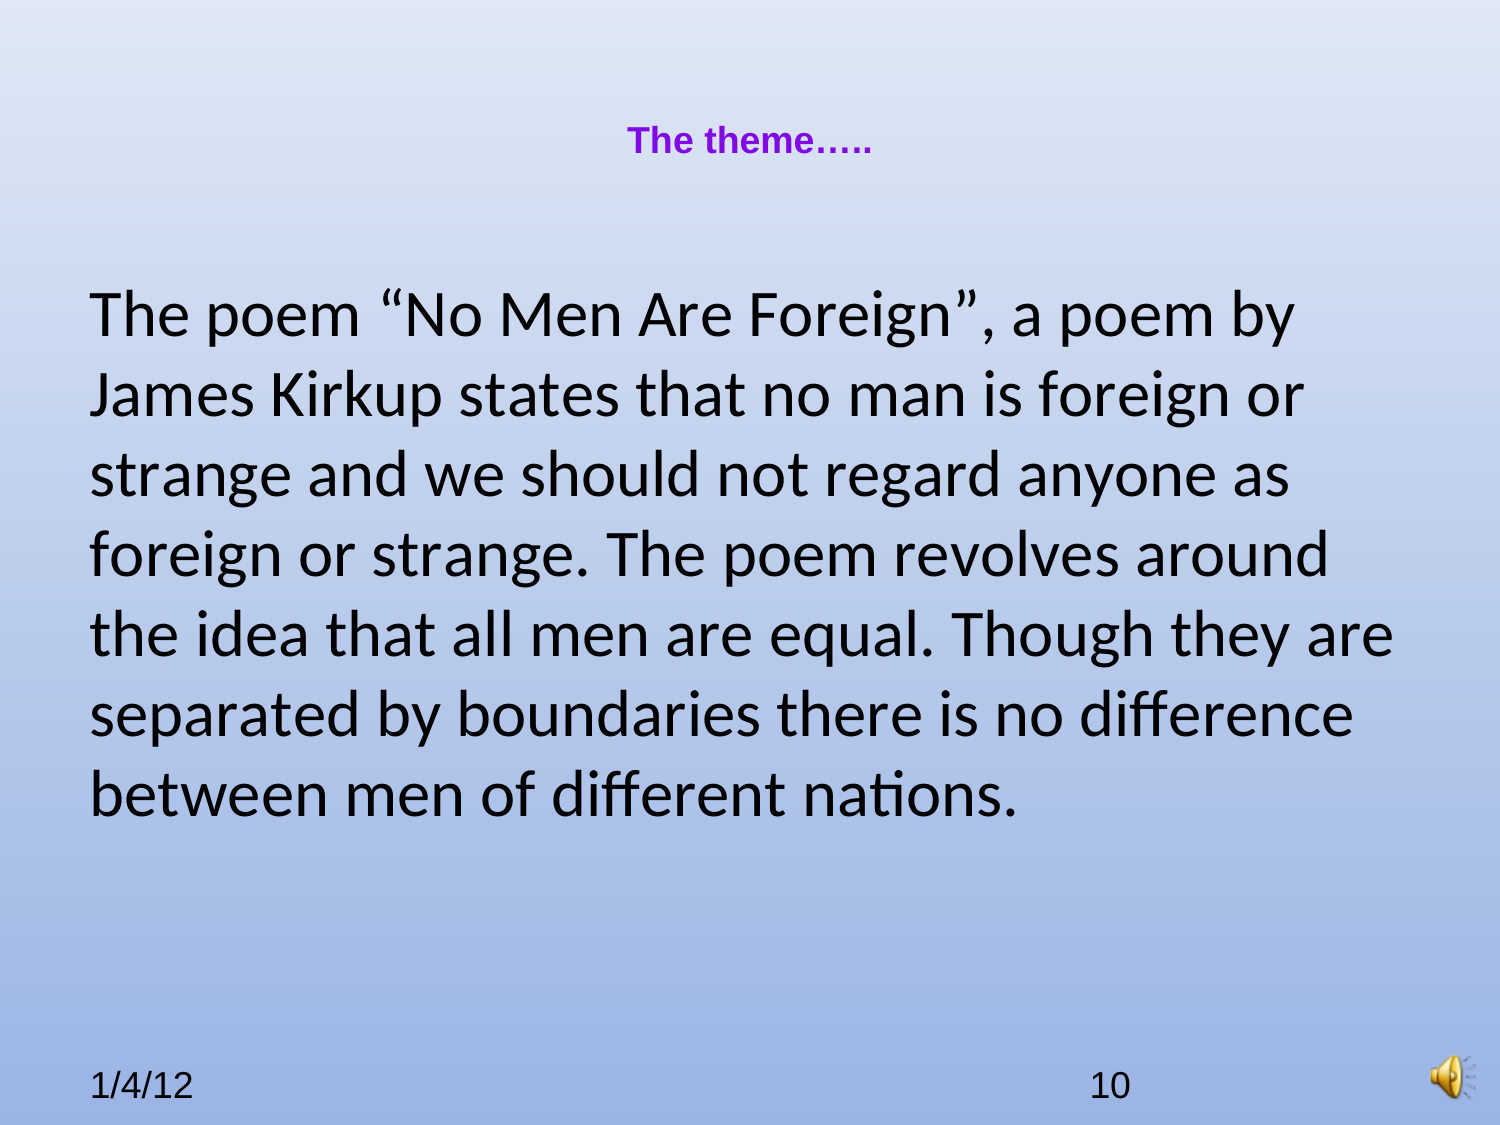

The theme…..
The poem “No Men Are Foreign”, a poem by James Kirkup states that no man is foreign or strange and we should not regard anyone as foreign or strange. The poem revolves around the idea that all men are equal. Though they are separated by boundaries there is no difference between men of different nations.